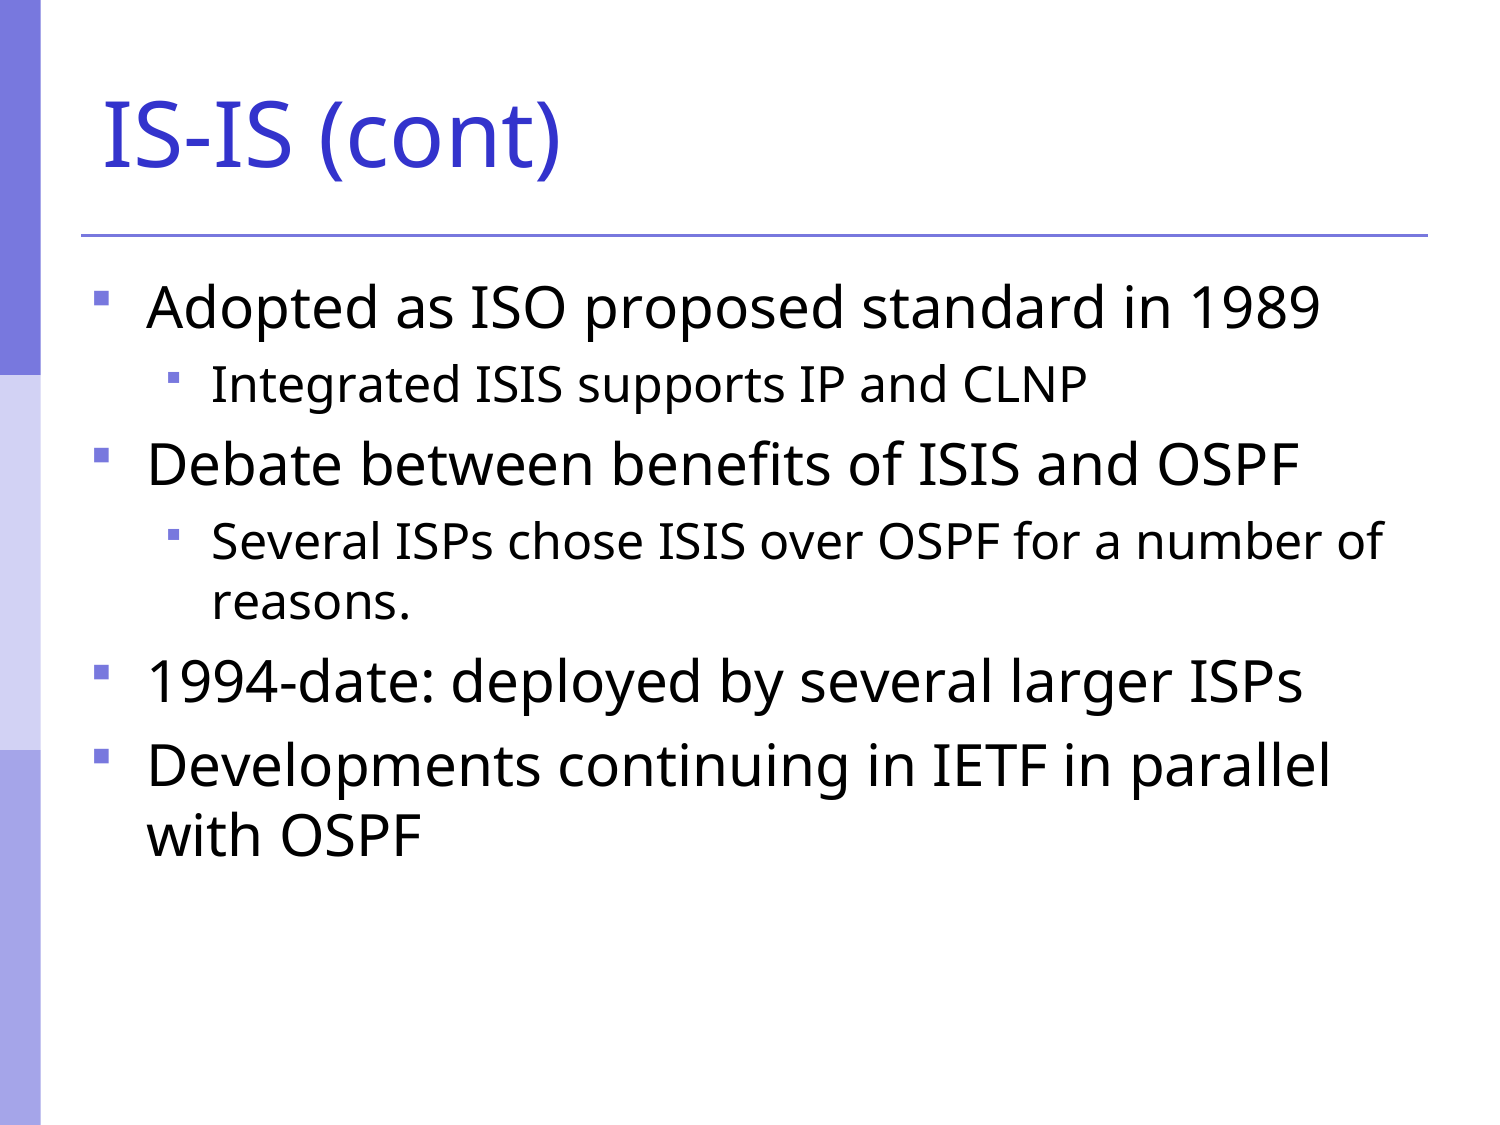

# IS-IS (cont)
Adopted as ISO proposed standard in 1989
Integrated ISIS supports IP and CLNP
Debate between benefits of ISIS and OSPF
Several ISPs chose ISIS over OSPF for a number of reasons.
1994-date: deployed by several larger ISPs
Developments continuing in IETF in parallel with OSPF